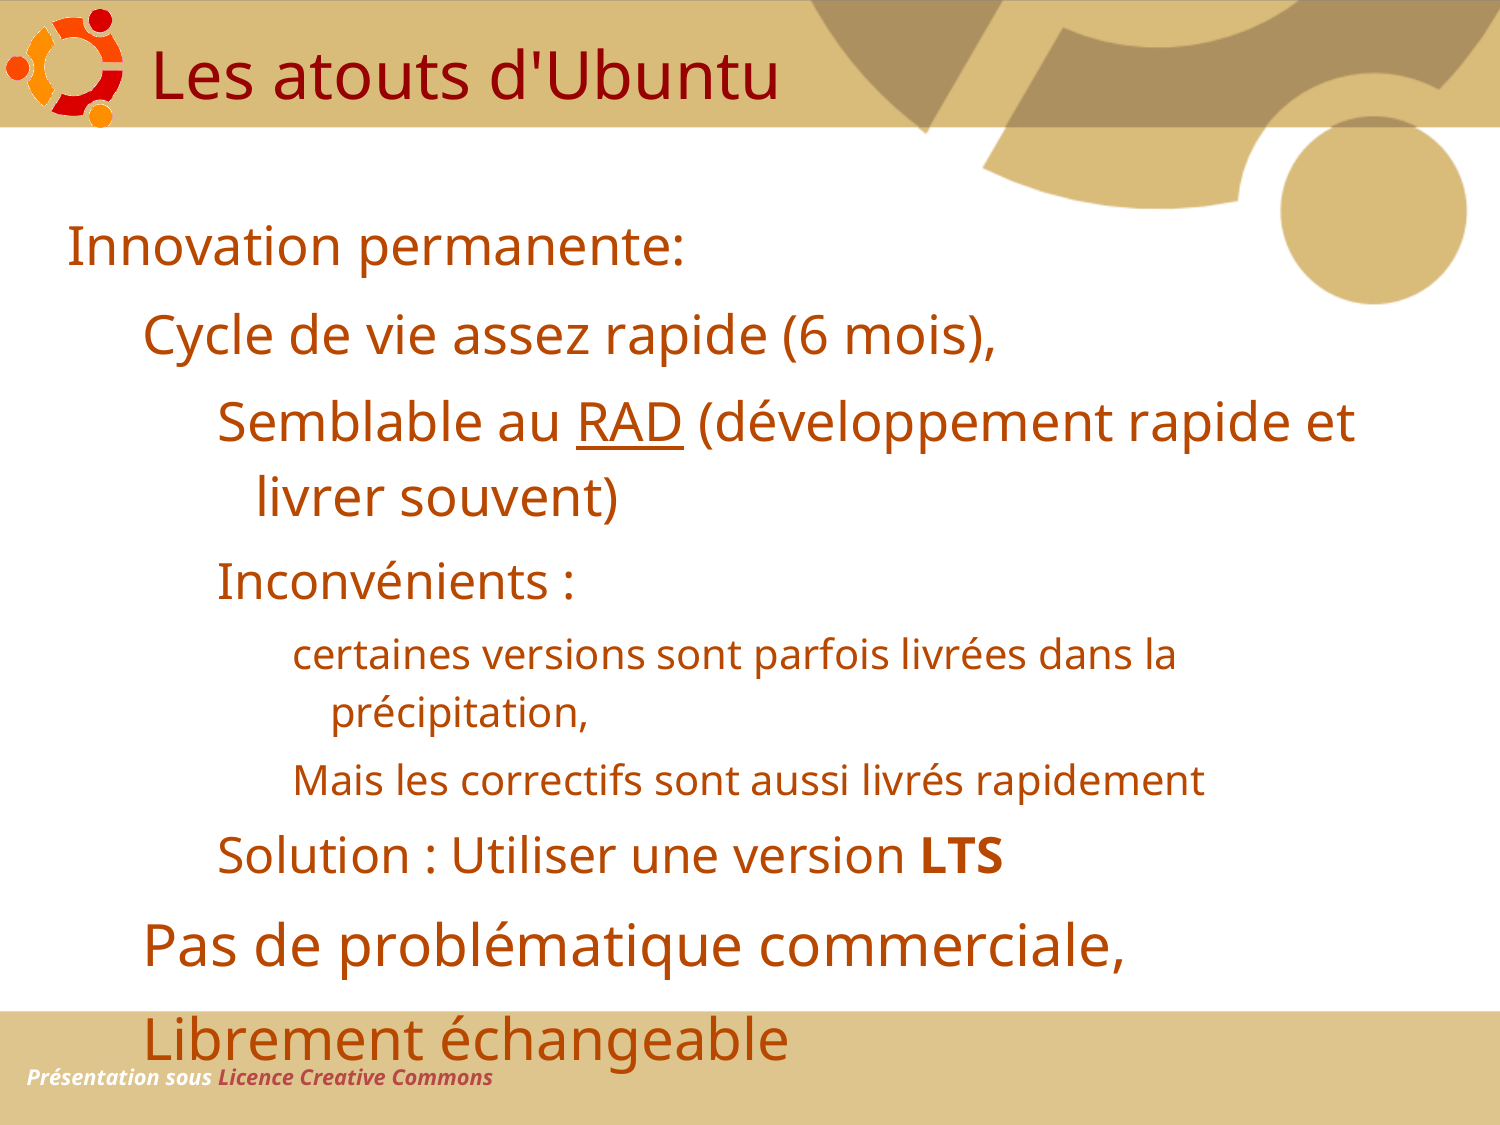

# Les atouts d'Ubuntu
Innovation permanente:
Cycle de vie assez rapide (6 mois),
Semblable au RAD (développement rapide et livrer souvent)
Inconvénients :
certaines versions sont parfois livrées dans la précipitation,
Mais les correctifs sont aussi livrés rapidement
Solution : Utiliser une version LTS
Pas de problématique commerciale,
Librement échangeable